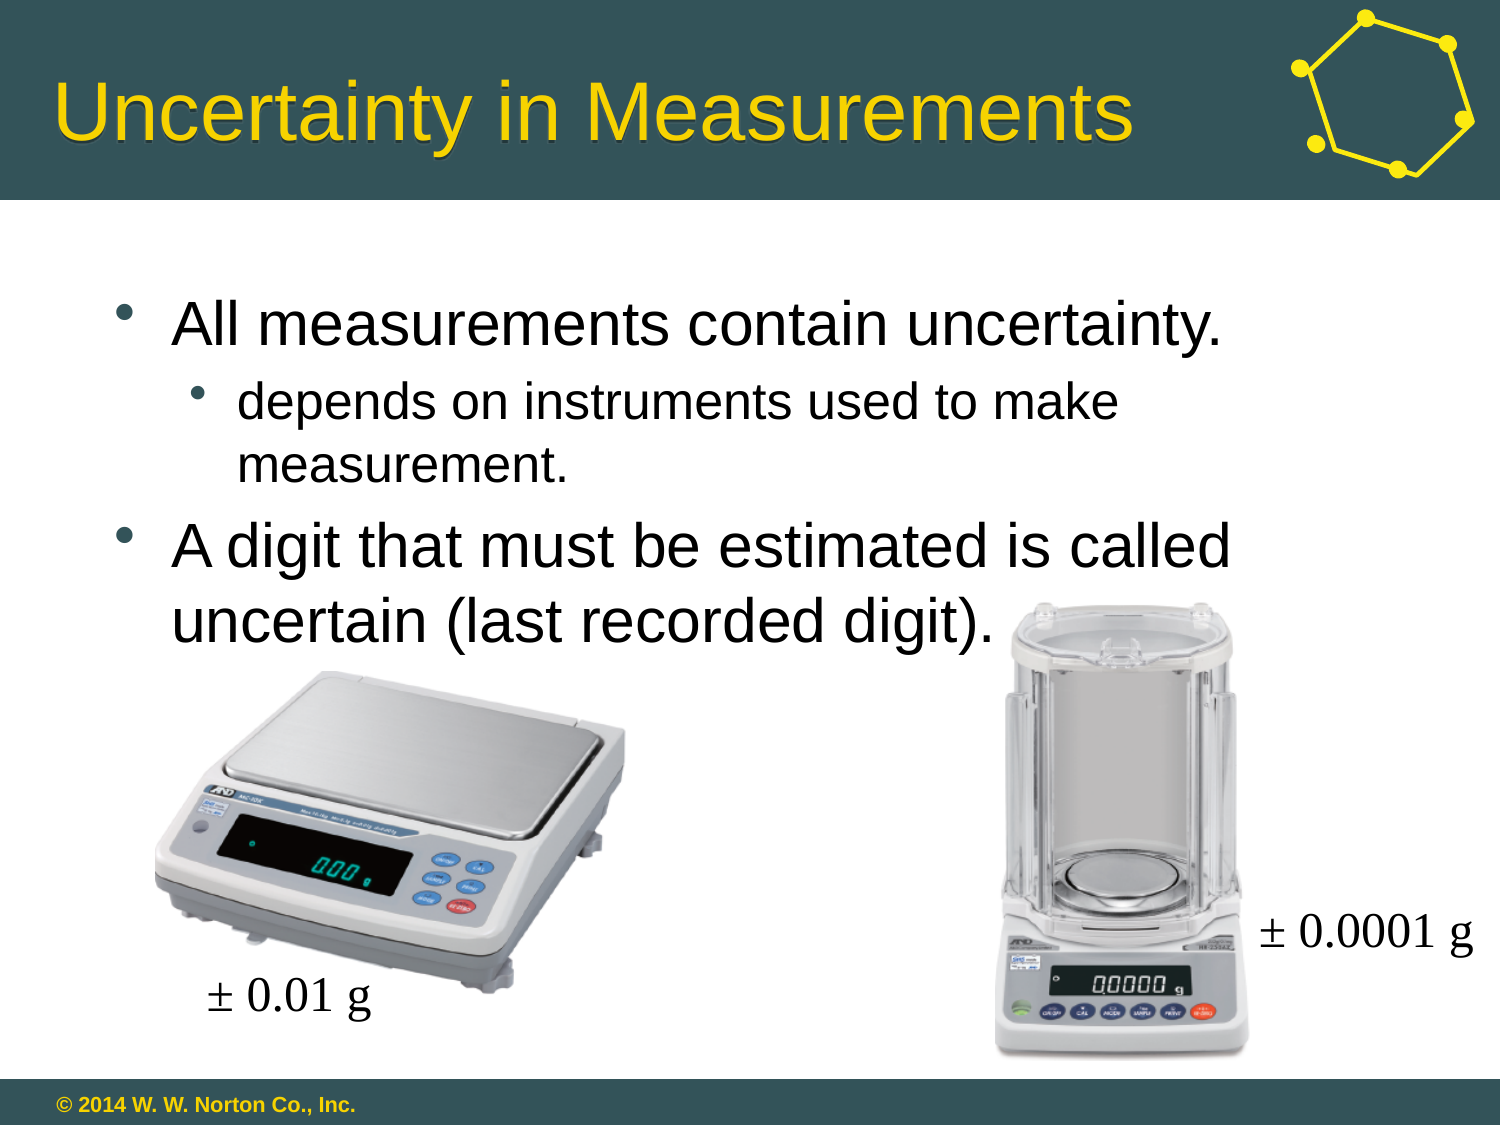

Uncertainty in Measurements
# All measurements contain uncertainty.
depends on instruments used to make measurement.
A digit that must be estimated is called uncertain (last recorded digit).
± 0.0001 g
± 0.01 g